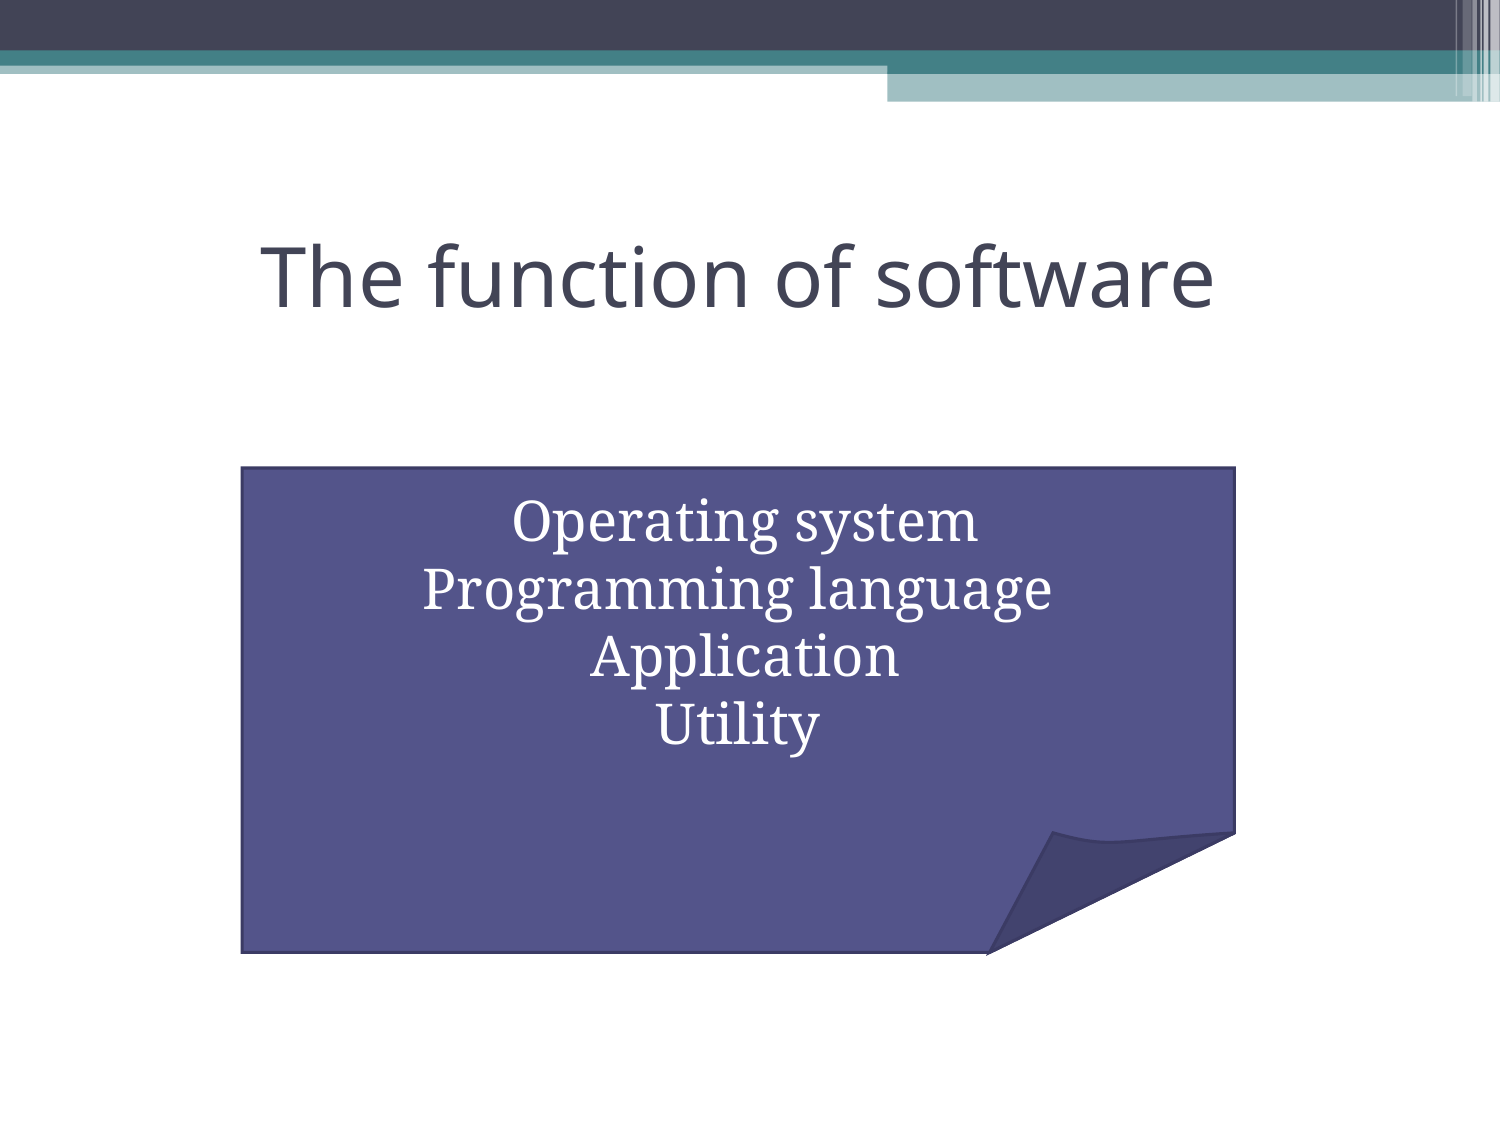

# The function of software
 Operating system
 Programming language
 Application
 Utility